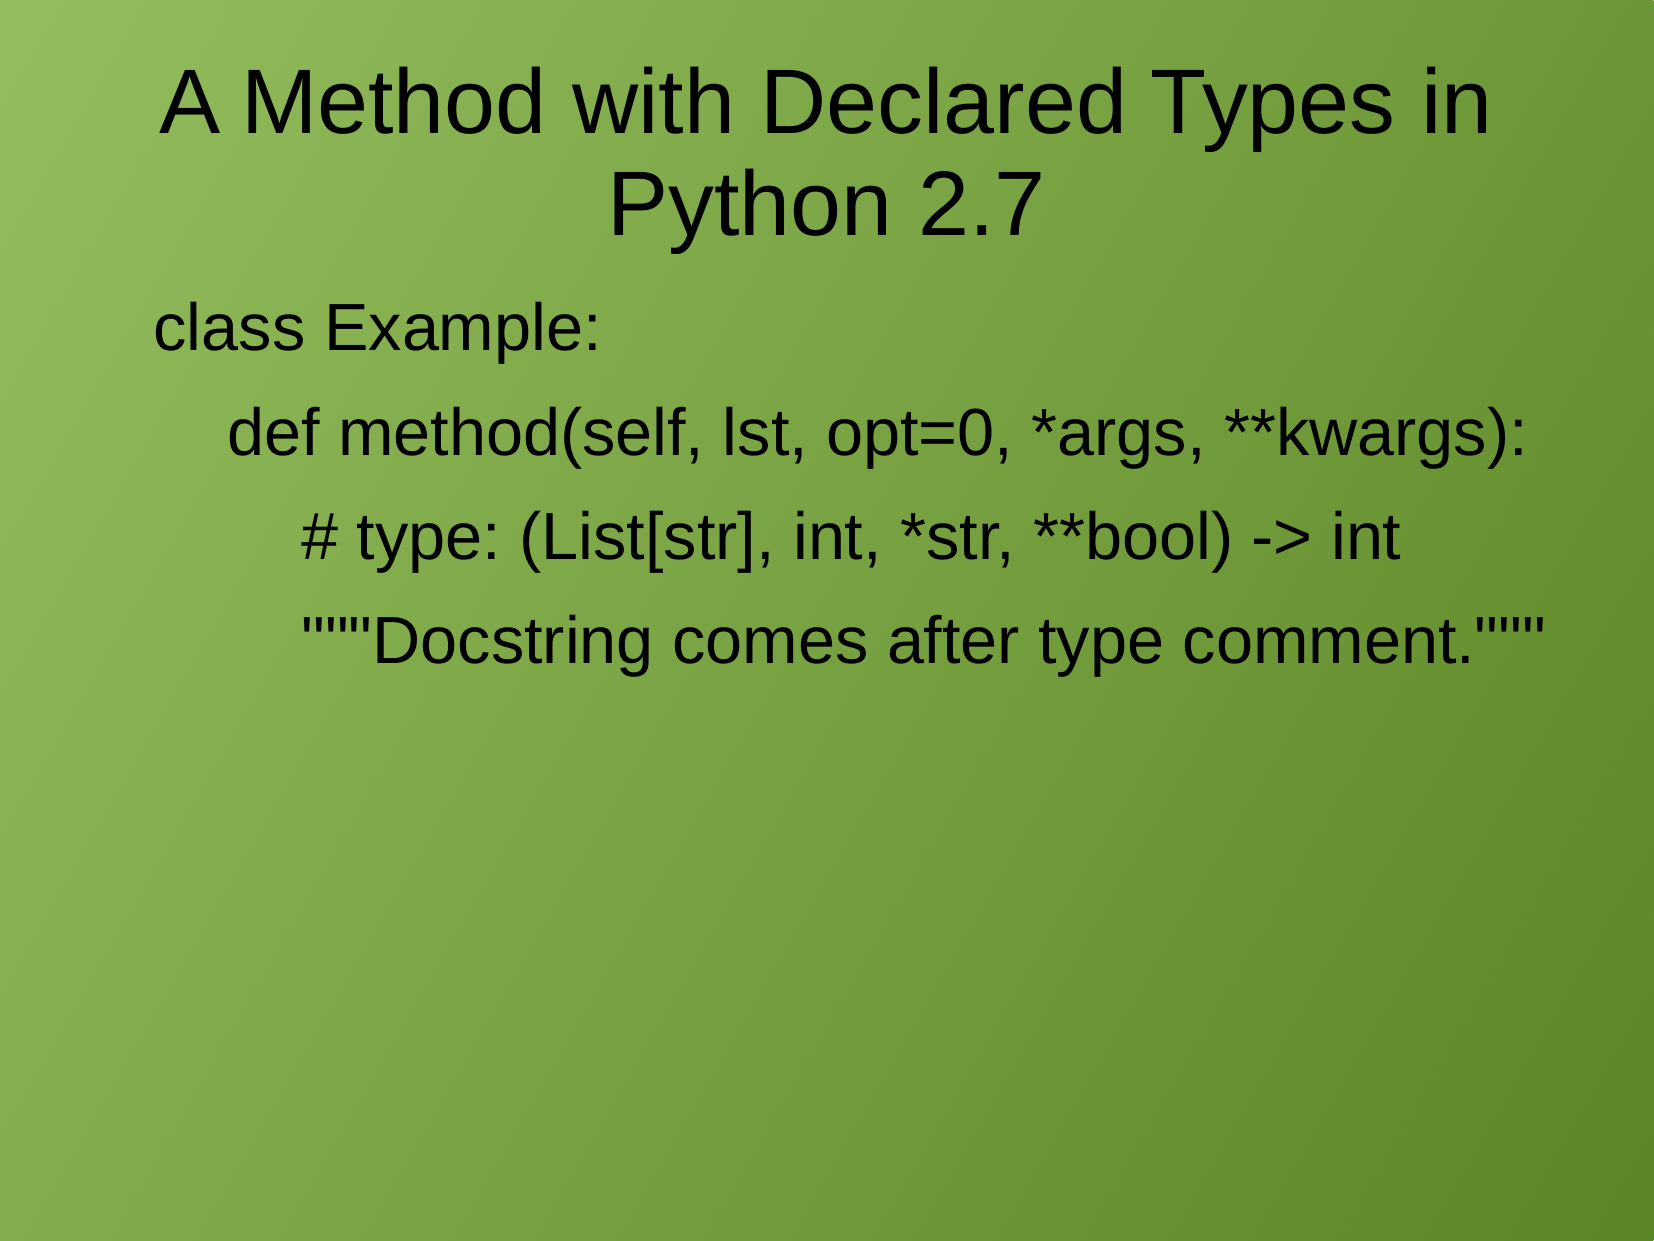

# A Method with Declared Types in Python 2.7
class Example:
 def method(self, lst, opt=0, *args, **kwargs):
 # type: (List[str], int, *str, **bool) -> int
 """Docstring comes after type comment."""